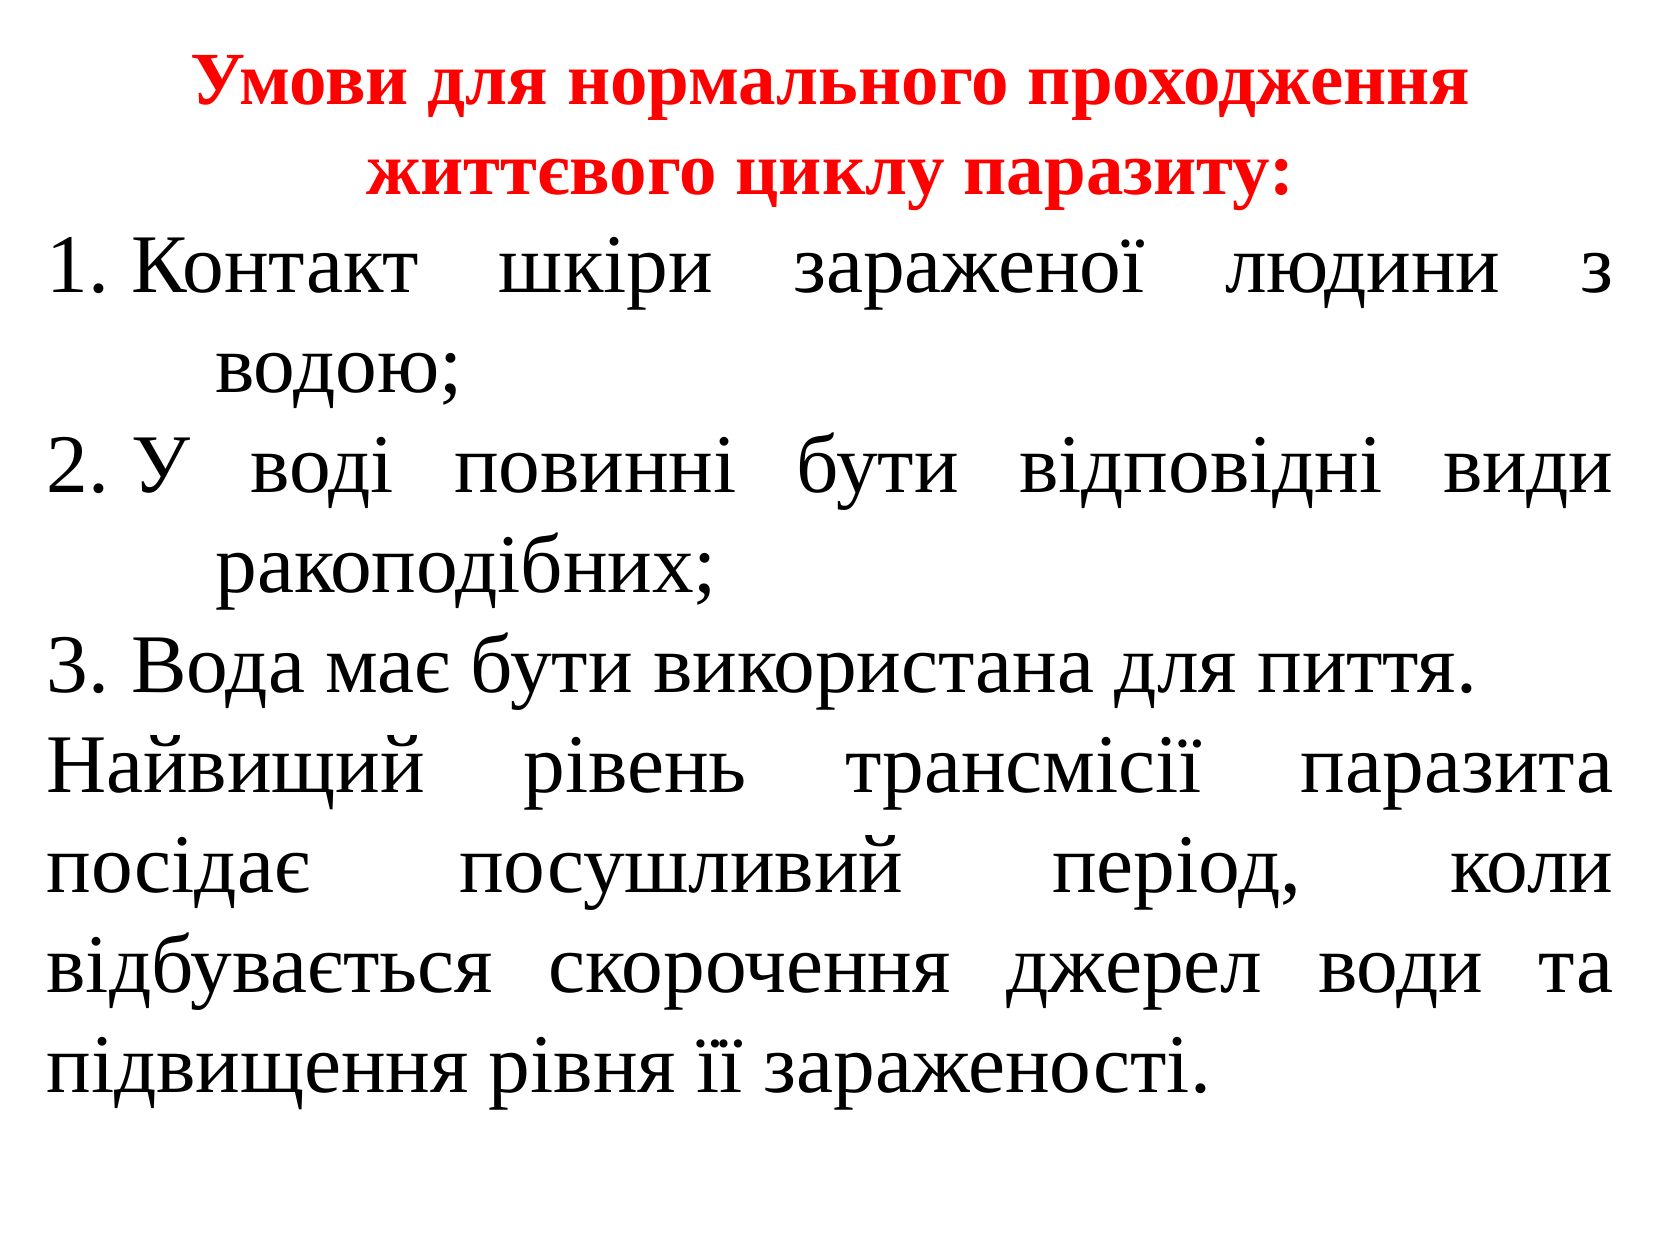

Умови для нормального проходження життєвого циклу паразиту:
Контакт шкіри зараженої людини з водою;
У воді повинні бути відповідні види ракоподібних;
Вода має бути використана для пиття.
Найвищий рівень трансмісії паразита посідає посушливий період, коли відбувається скорочення джерел води та підвищення рівня її зараженості.